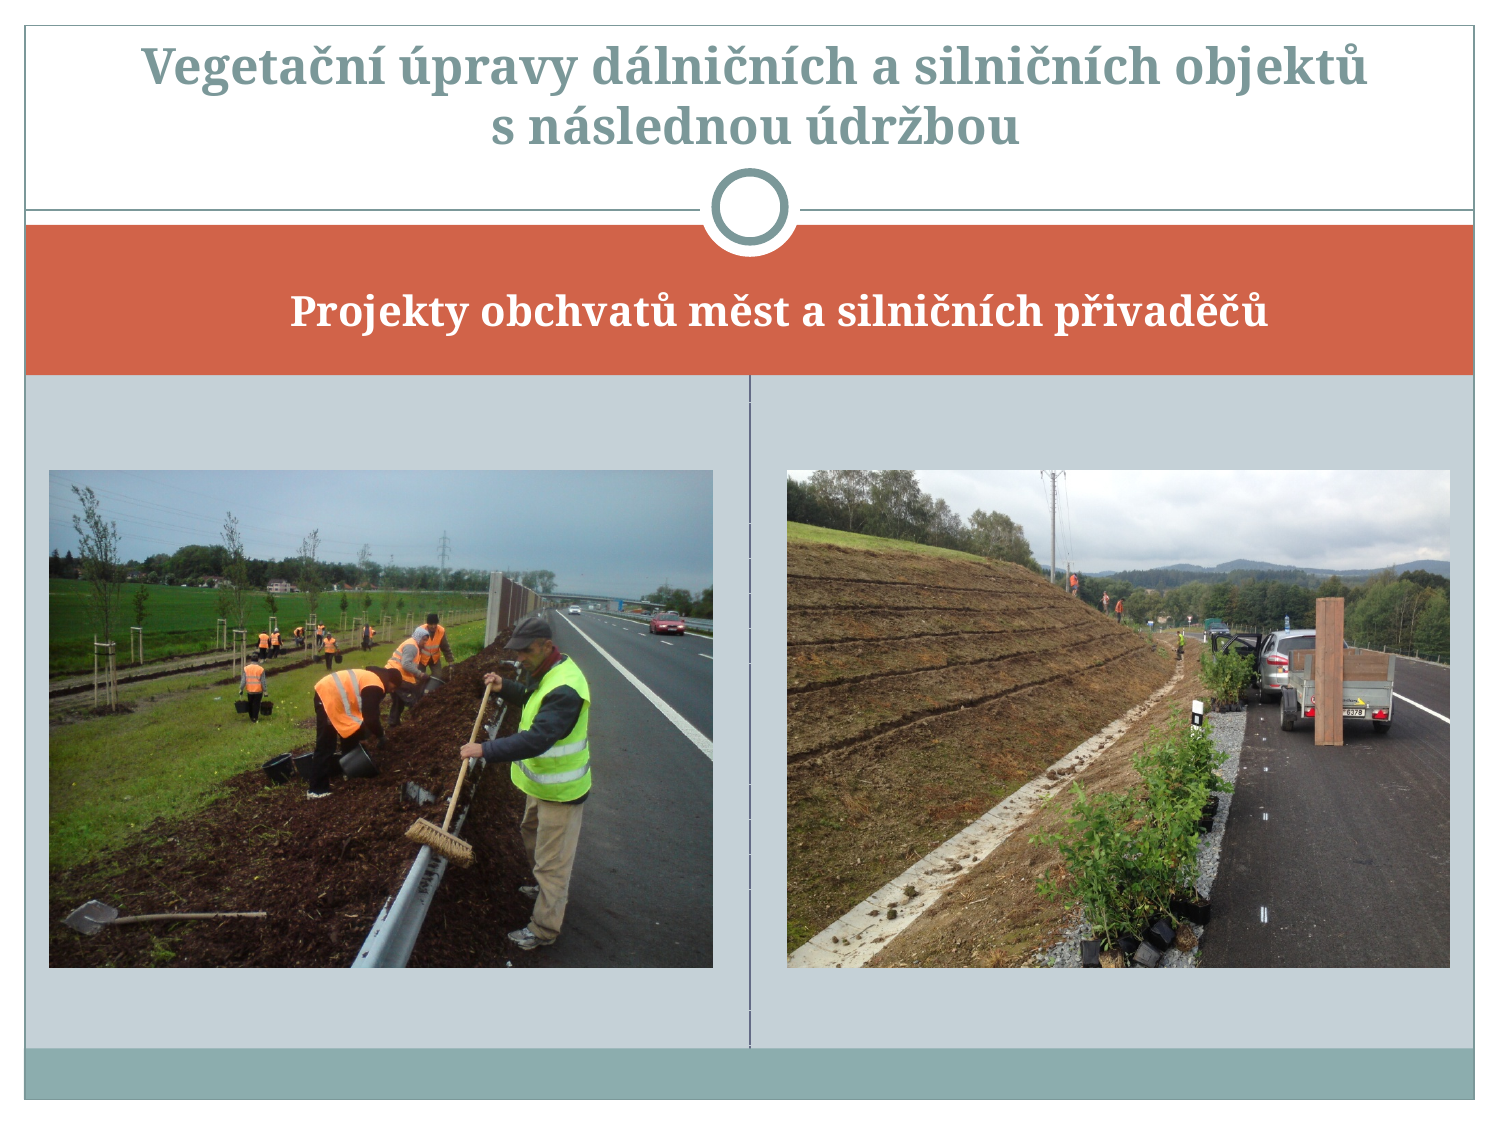

Vegetační úpravy dálničních a silničních objektů
 s následnou údržbou
# Projekty obchvatů měst a silničních přivaděčů